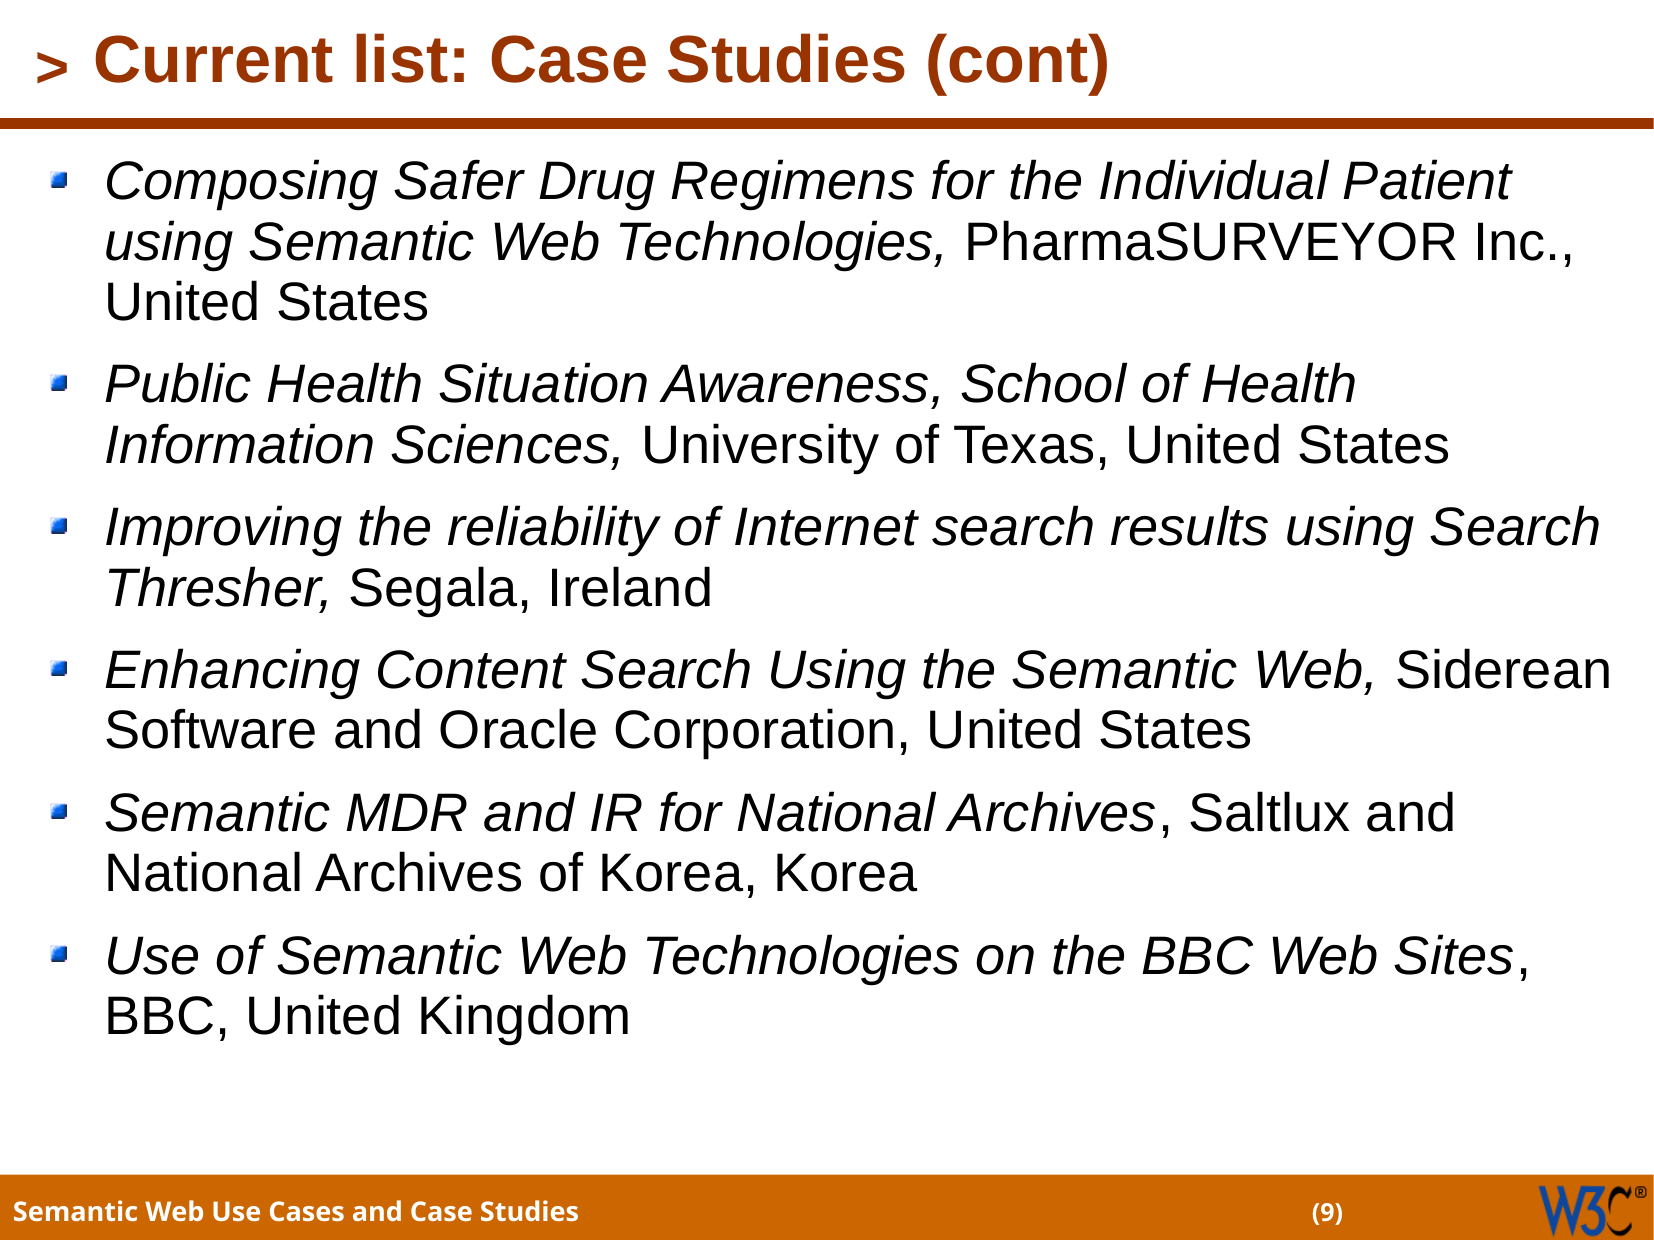

# Current list: Case Studies (cont)
Composing Safer Drug Regimens for the Individual Patient using Semantic Web Technologies, PharmaSURVEYOR Inc., United States
Public Health Situation Awareness, School of Health Information Sciences, University of Texas, United States
Improving the reliability of Internet search results using Search Thresher, Segala, Ireland
Enhancing Content Search Using the Semantic Web, Siderean Software and Oracle Corporation, United States
Semantic MDR and IR for National Archives, Saltlux and National Archives of Korea, Korea
Use of Semantic Web Technologies on the BBC Web Sites, BBC, United Kingdom